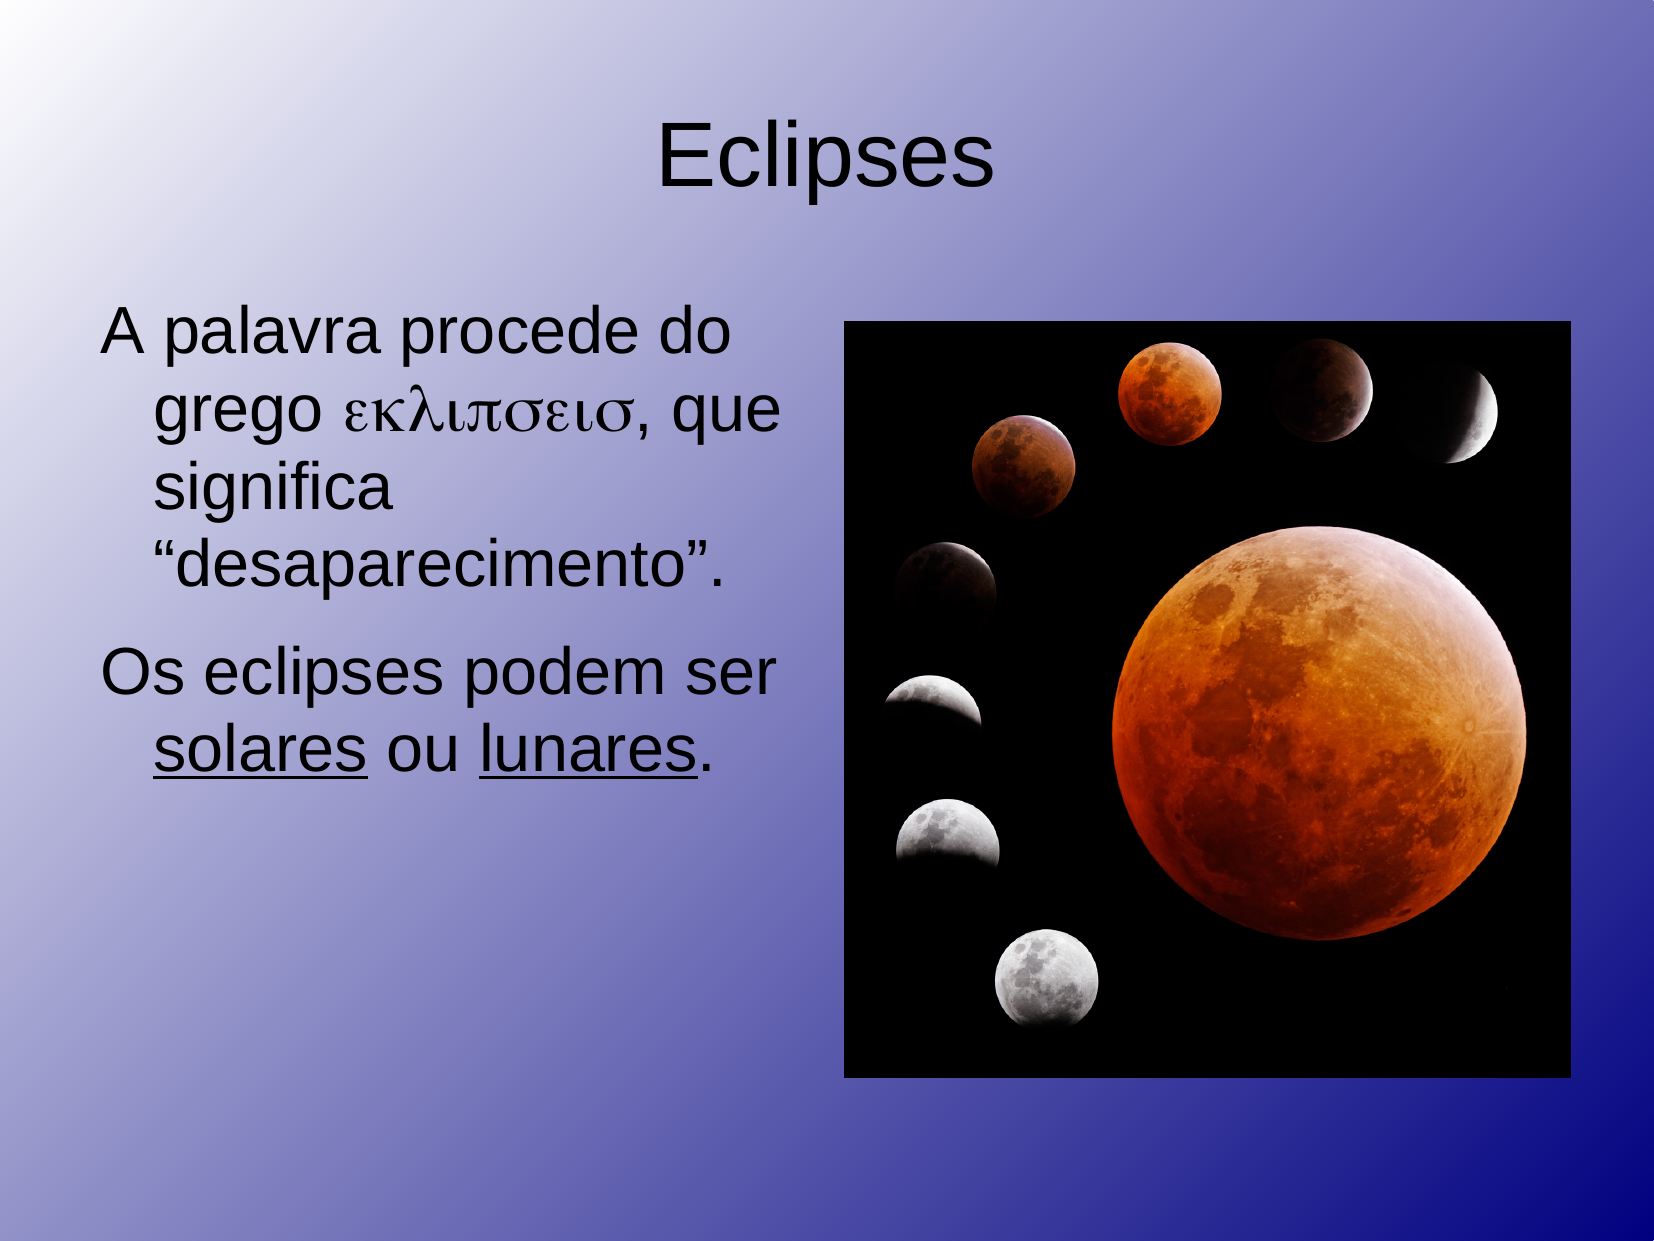

# Eclipses
A palavra procede do grego , que significa “desaparecimento”.
Os eclipses podem ser solares ou lunares.